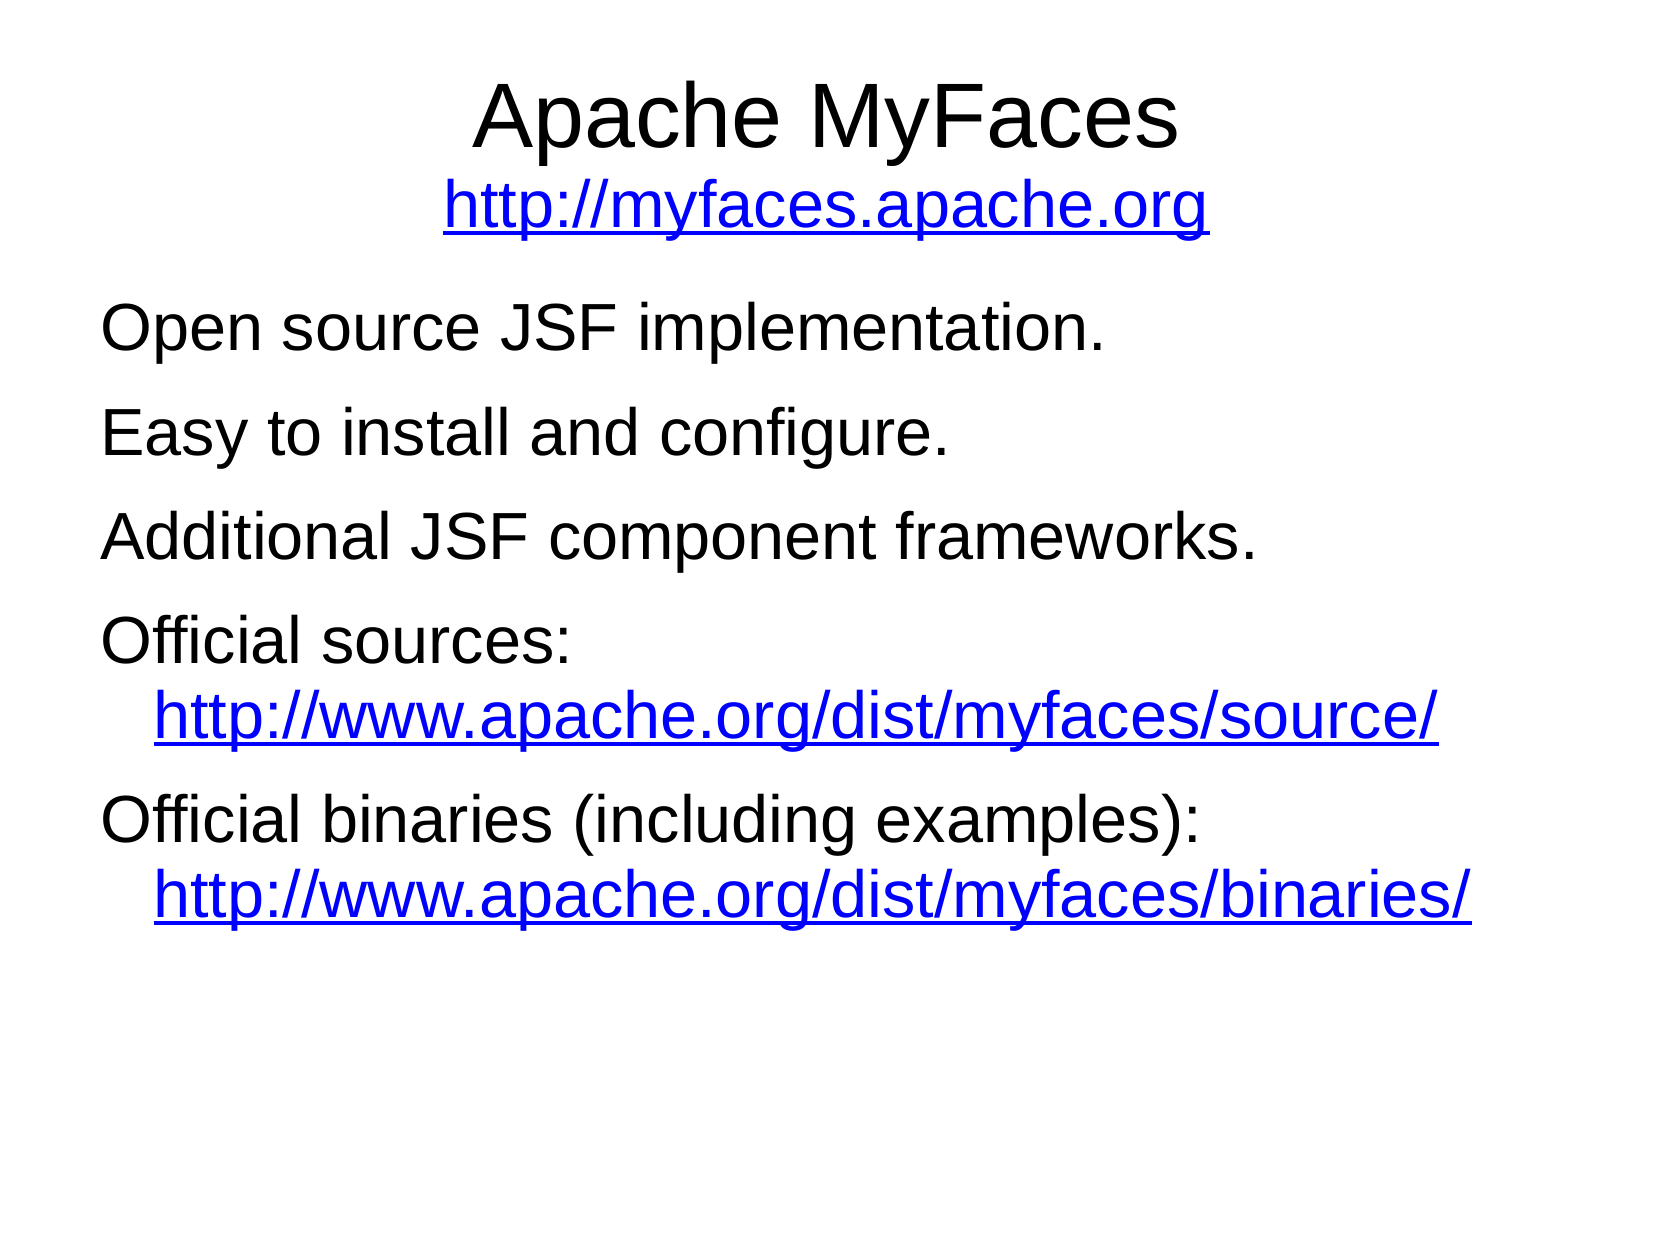

# Apache MyFaces http://myfaces.apache.org
Open source JSF implementation.
Easy to install and configure.
Additional JSF component frameworks.
Official sources:
http://www.apache.org/dist/myfaces/source/
Official binaries (including examples):
http://www.apache.org/dist/myfaces/binaries/